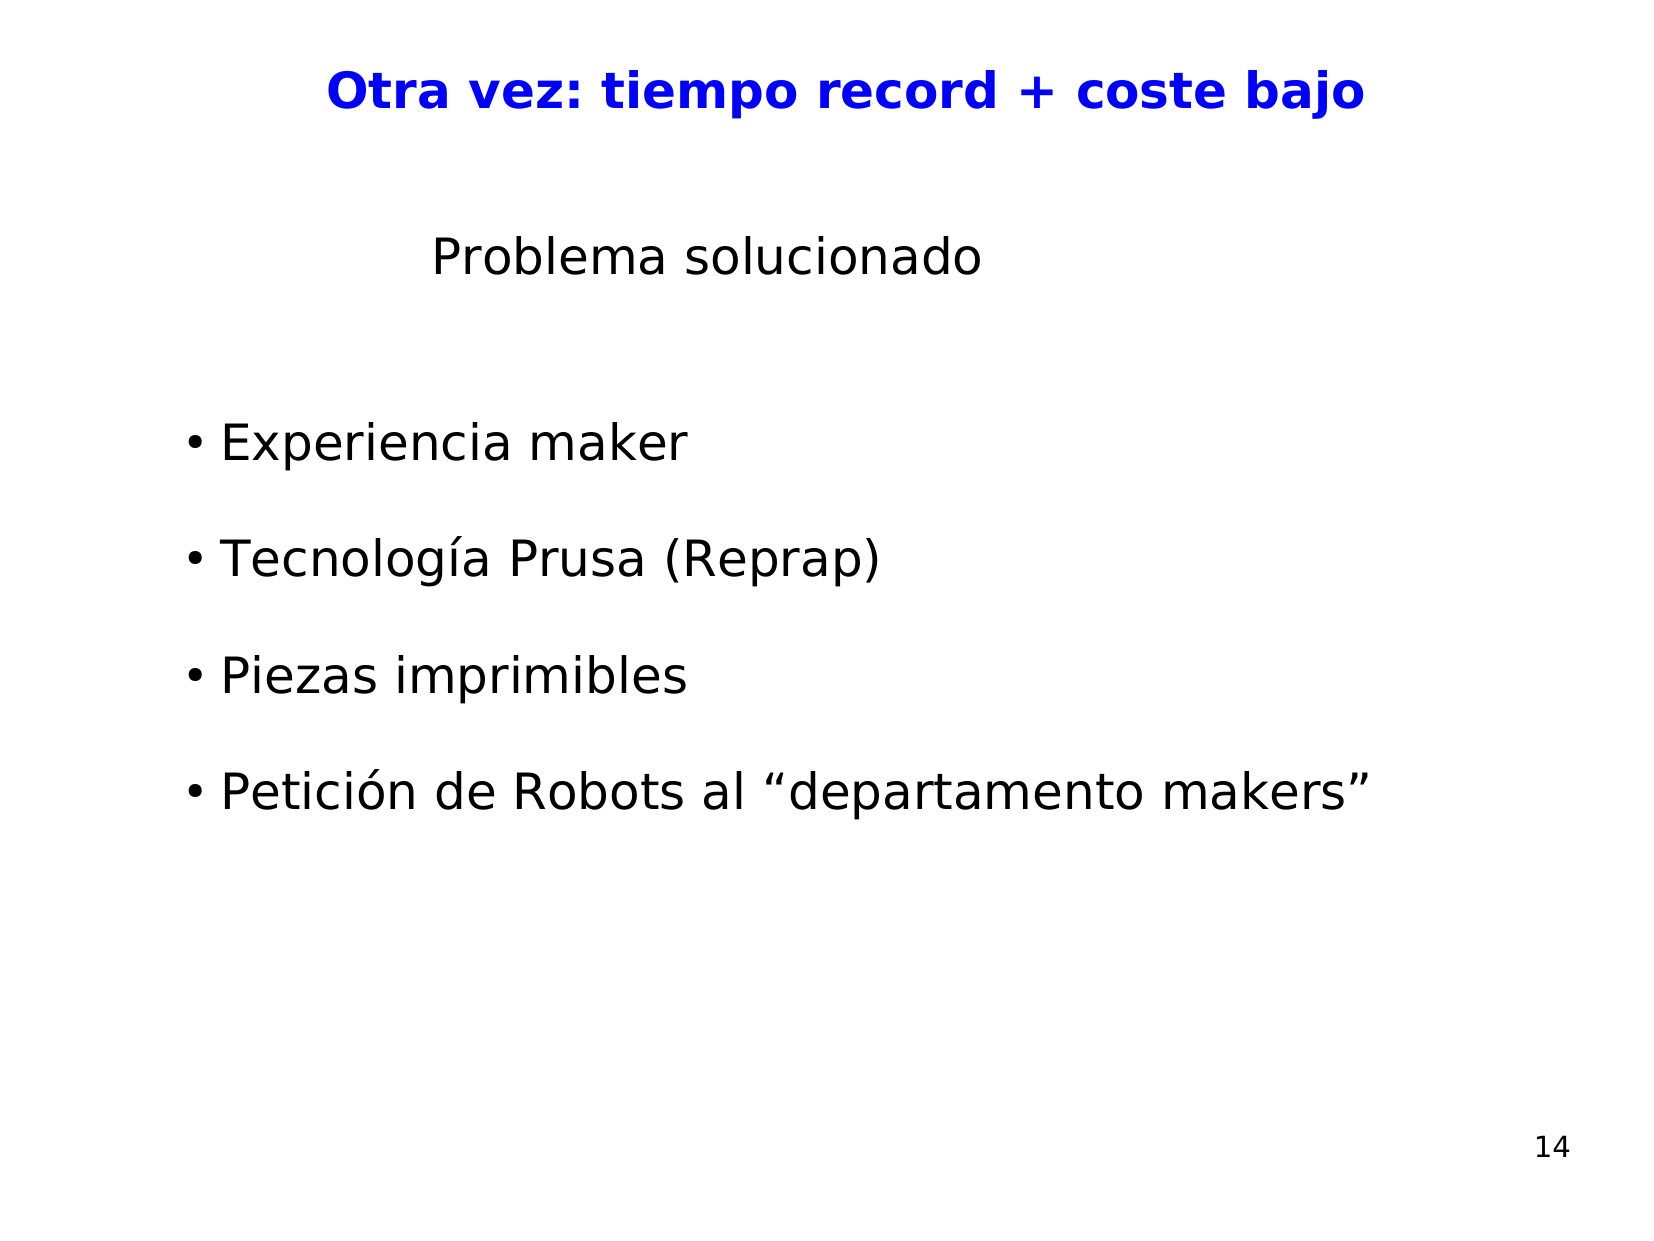

Otra vez: tiempo record + coste bajo
Problema solucionado
 Experiencia maker
 Tecnología Prusa (Reprap)
 Piezas imprimibles
 Petición de Robots al “departamento makers”
14